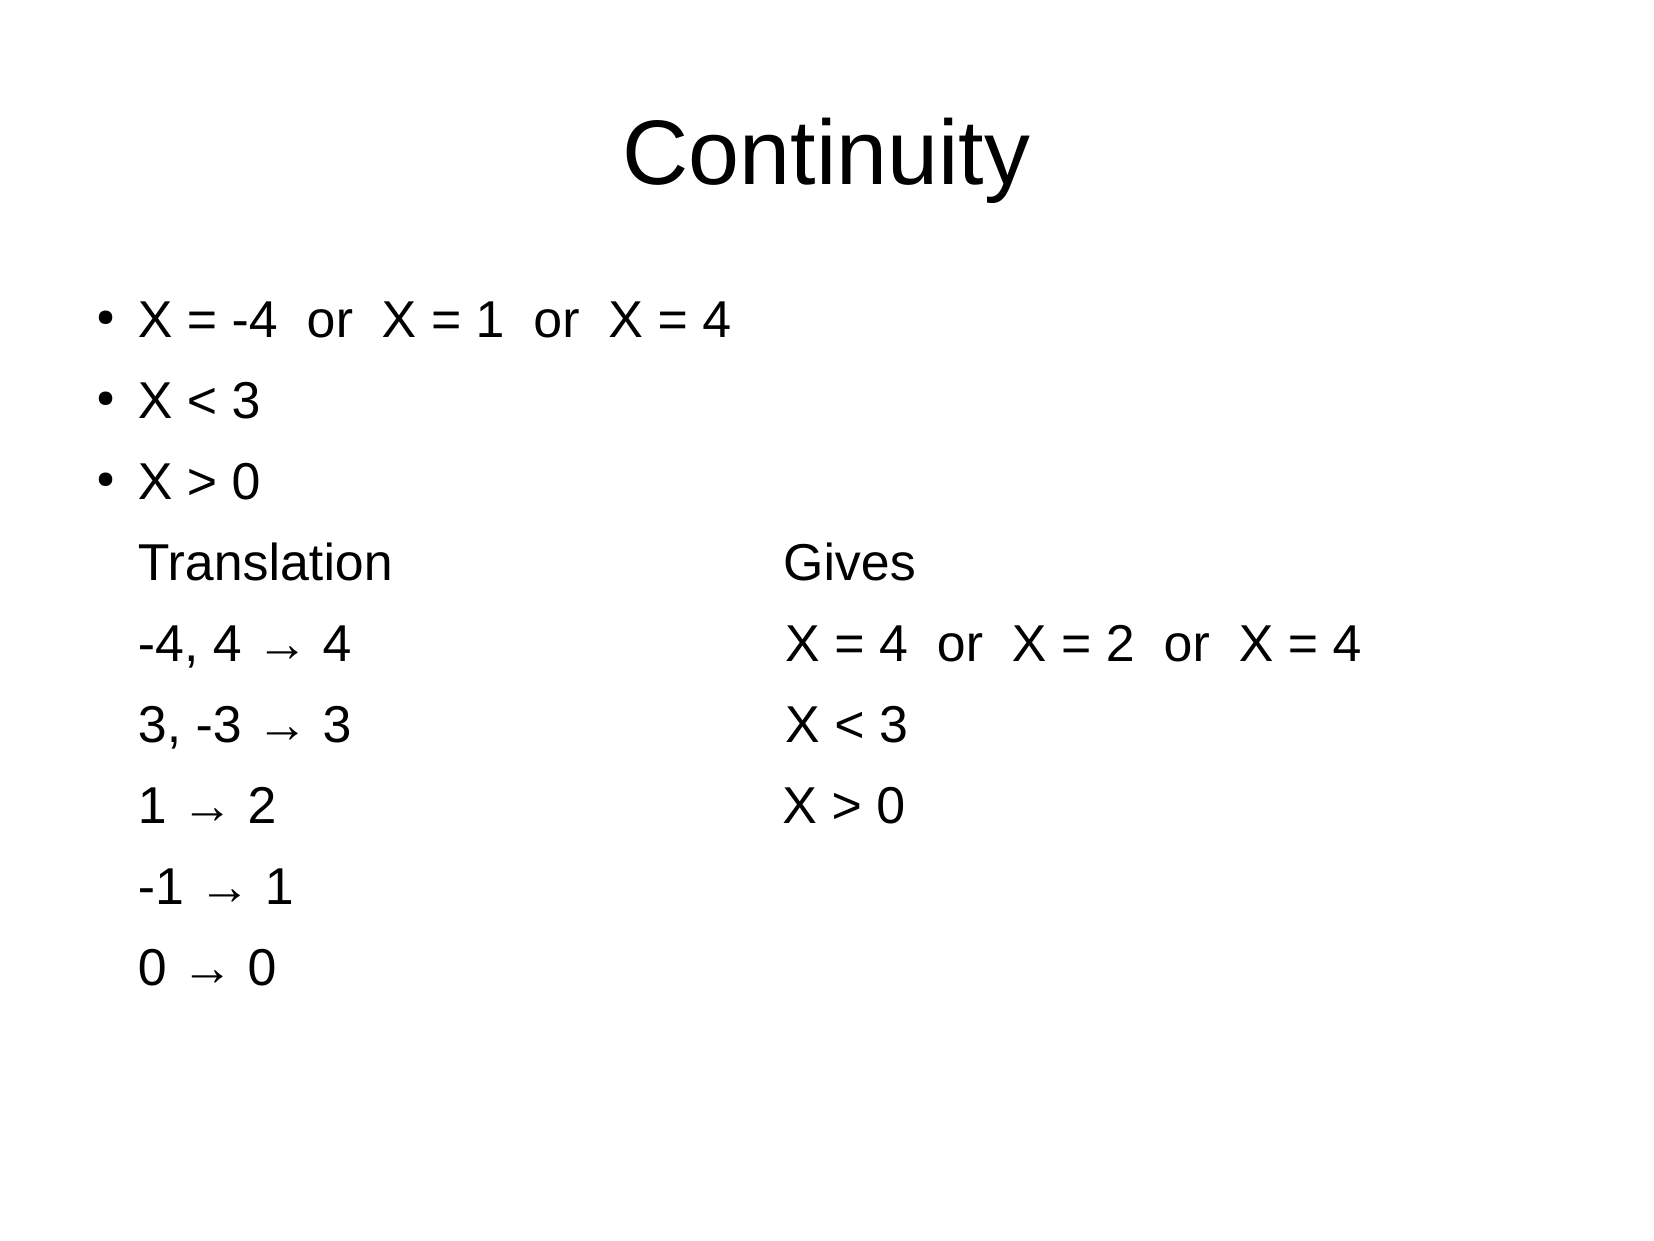

# Continuity
X = -4 or X = 1 or X = 4
X < 3
X > 0
Translation Gives
-4, 4 → 4 X = 4 or X = 2 or X = 4
3, -3 → 3 X < 3
1 → 2 X > 0
-1 → 1
0 → 0